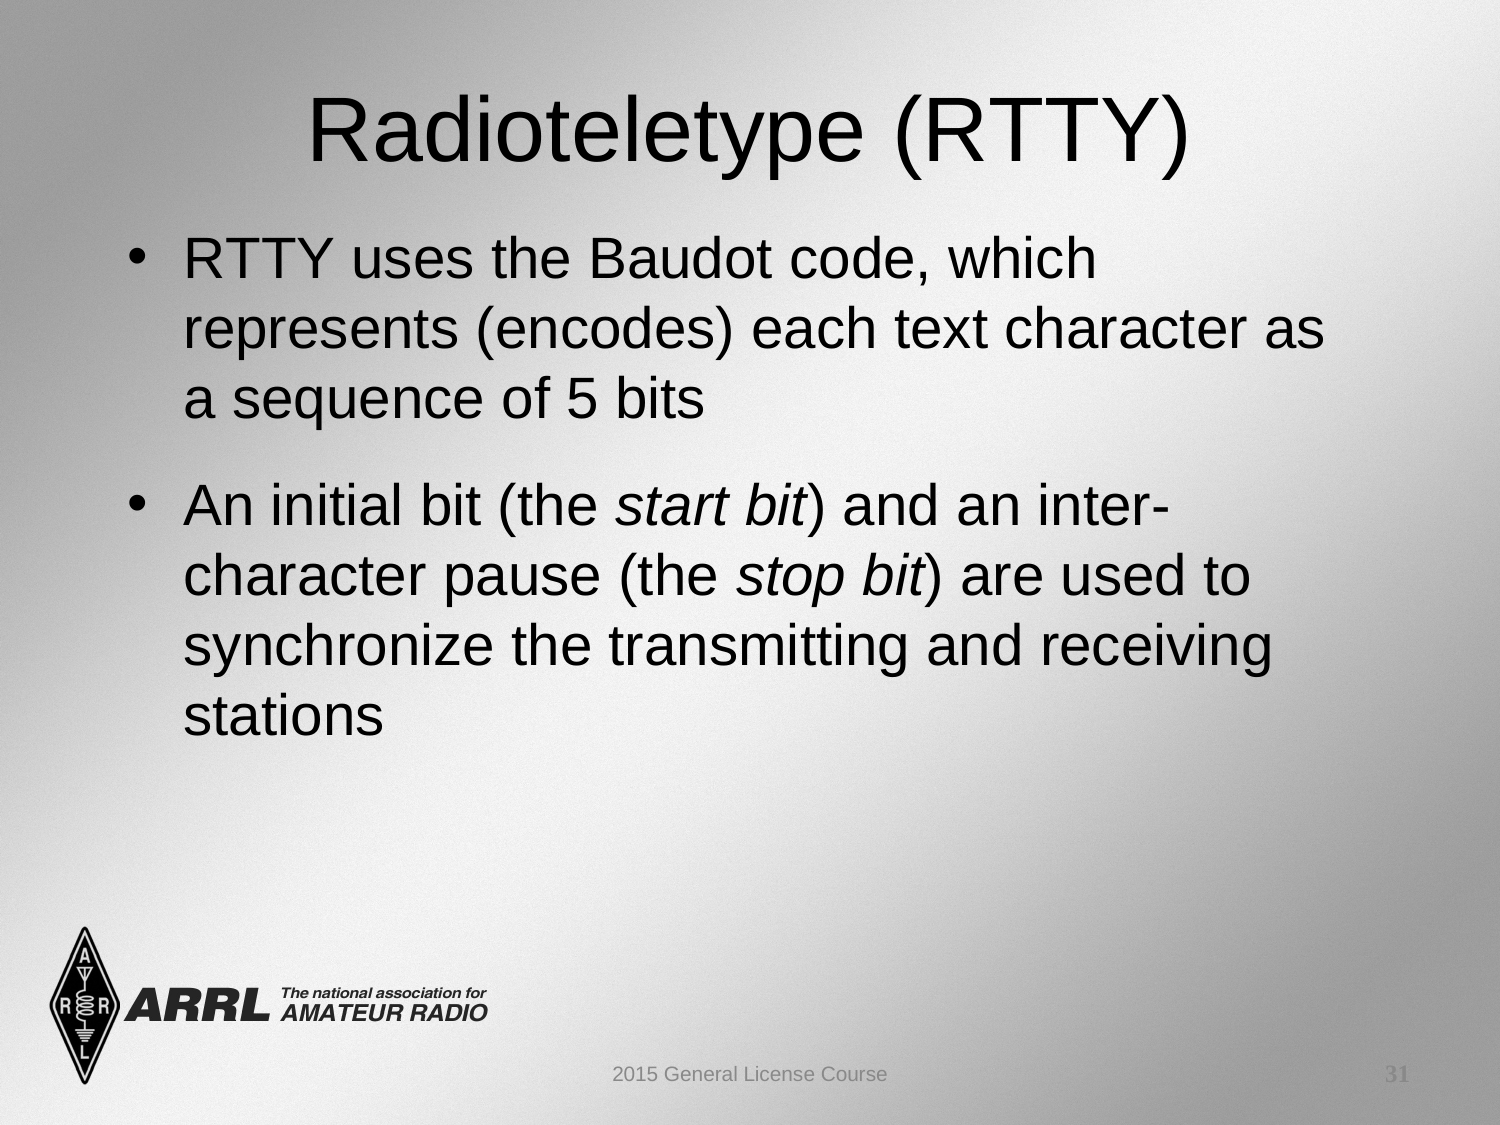

Radioteletype (RTTY)
RTTY uses the Baudot code, which represents (encodes) each text character as a sequence of 5 bits
An initial bit (the start bit) and an inter-character pause (the stop bit) are used to synchronize the transmitting and receiving stations
2015 General License Course